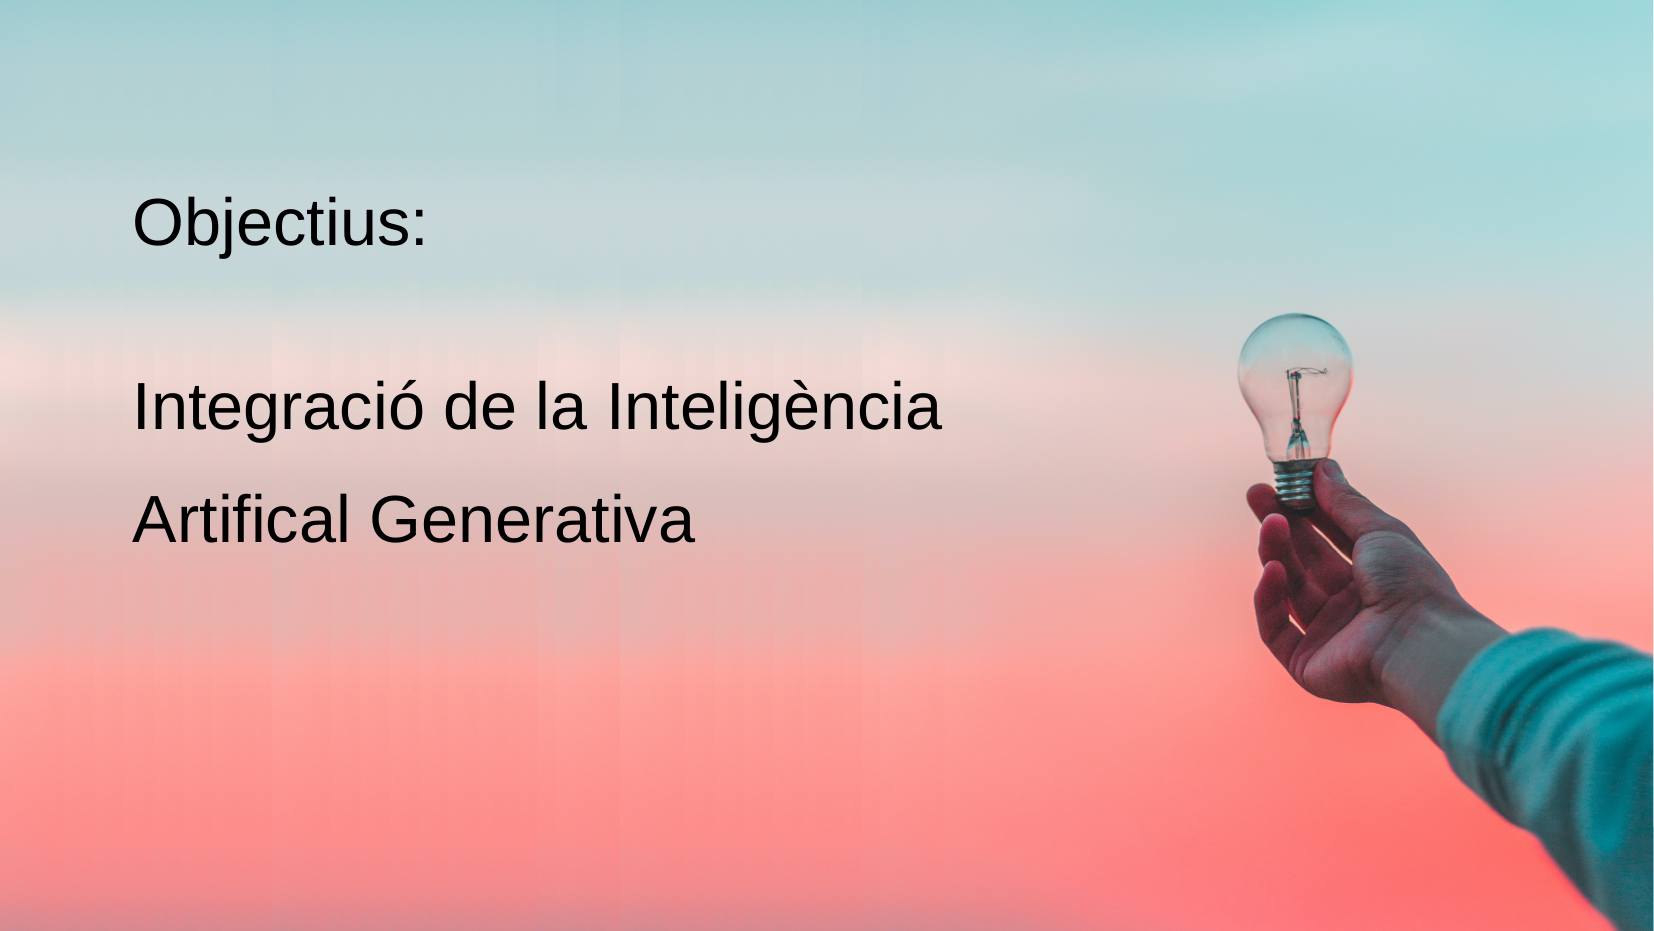

Objectius:
Integració de la Inteligència Artifical Generativa
4